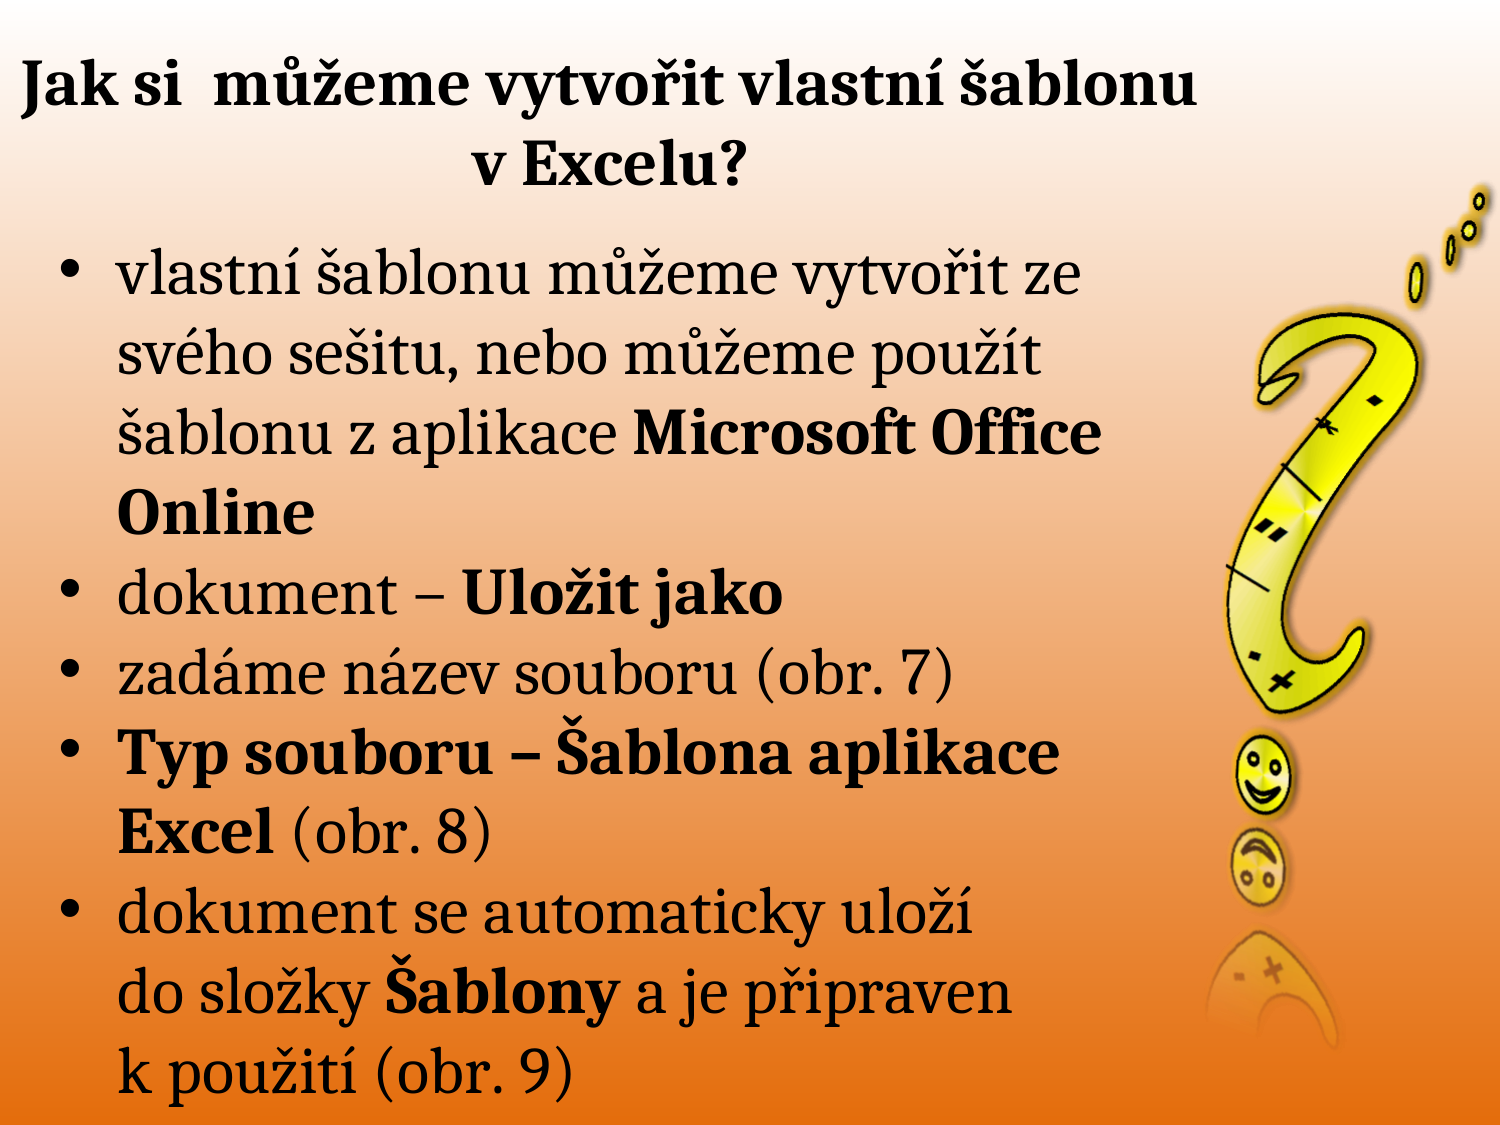

Jak si můžeme vytvořit vlastní šablonu v Excelu?
vlastní šablonu můžeme vytvořit ze svého sešitu, nebo můžeme použít šablonu z aplikace Microsoft Office Online
dokument – Uložit jako
zadáme název souboru (obr. 7)
Typ souboru – Šablona aplikace Excel (obr. 8)
dokument se automaticky uloží
	do složky Šablony a je připraven
k použití (obr. 9)